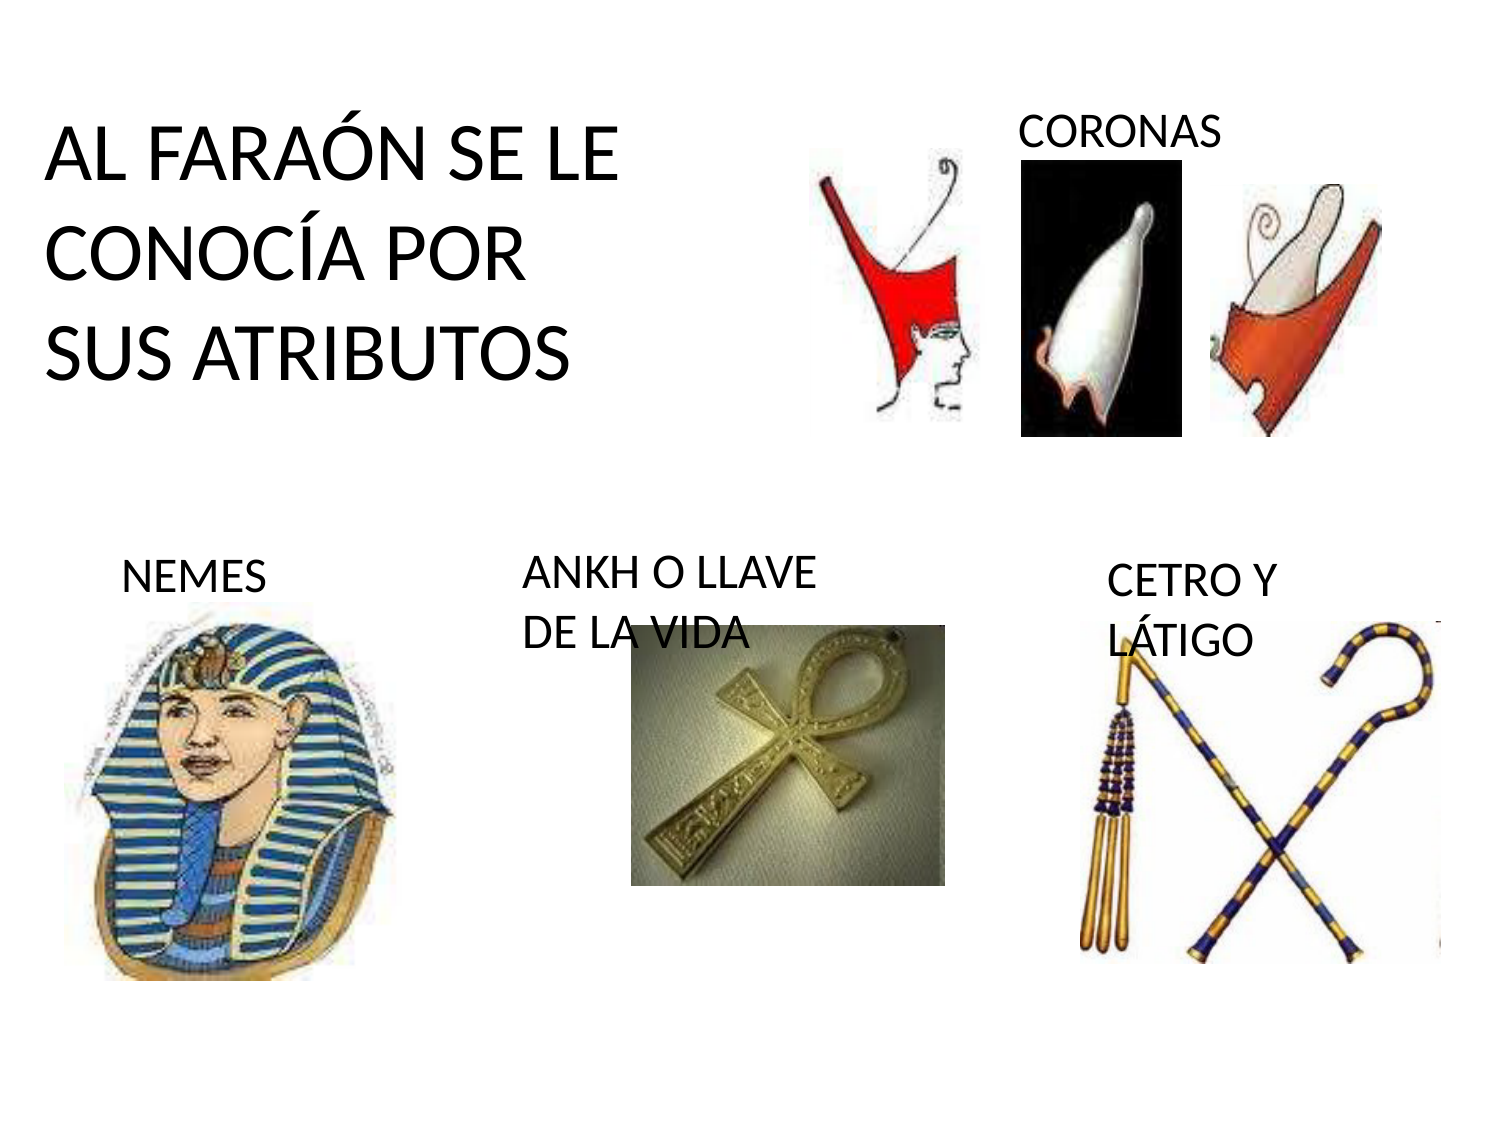

AL FARAÓN SE LE CONOCÍA POR SUS ATRIBUTOS
CORONAS
ANKH O LLAVE DE LA VIDA
NEMES
CETRO Y LÁTIGO